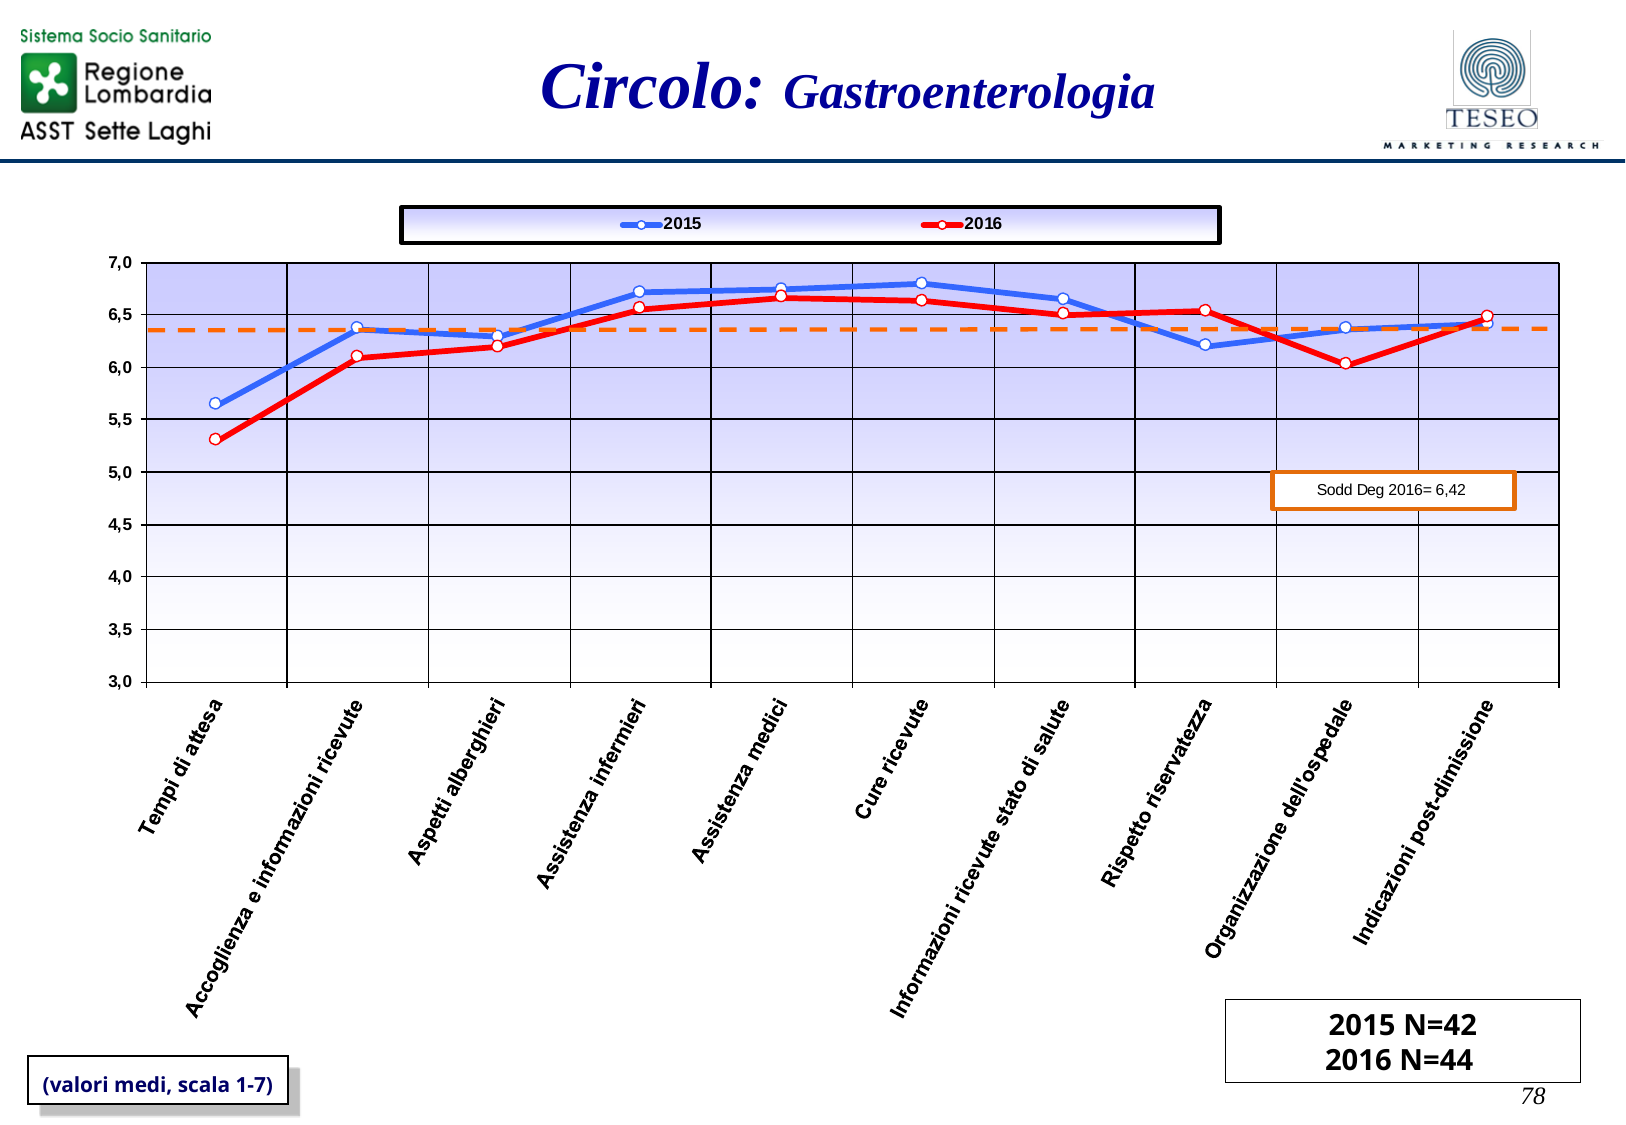

Circolo: Gastroenterologia
2015 N=42
2016 N=44
(valori medi, scala 1-7)